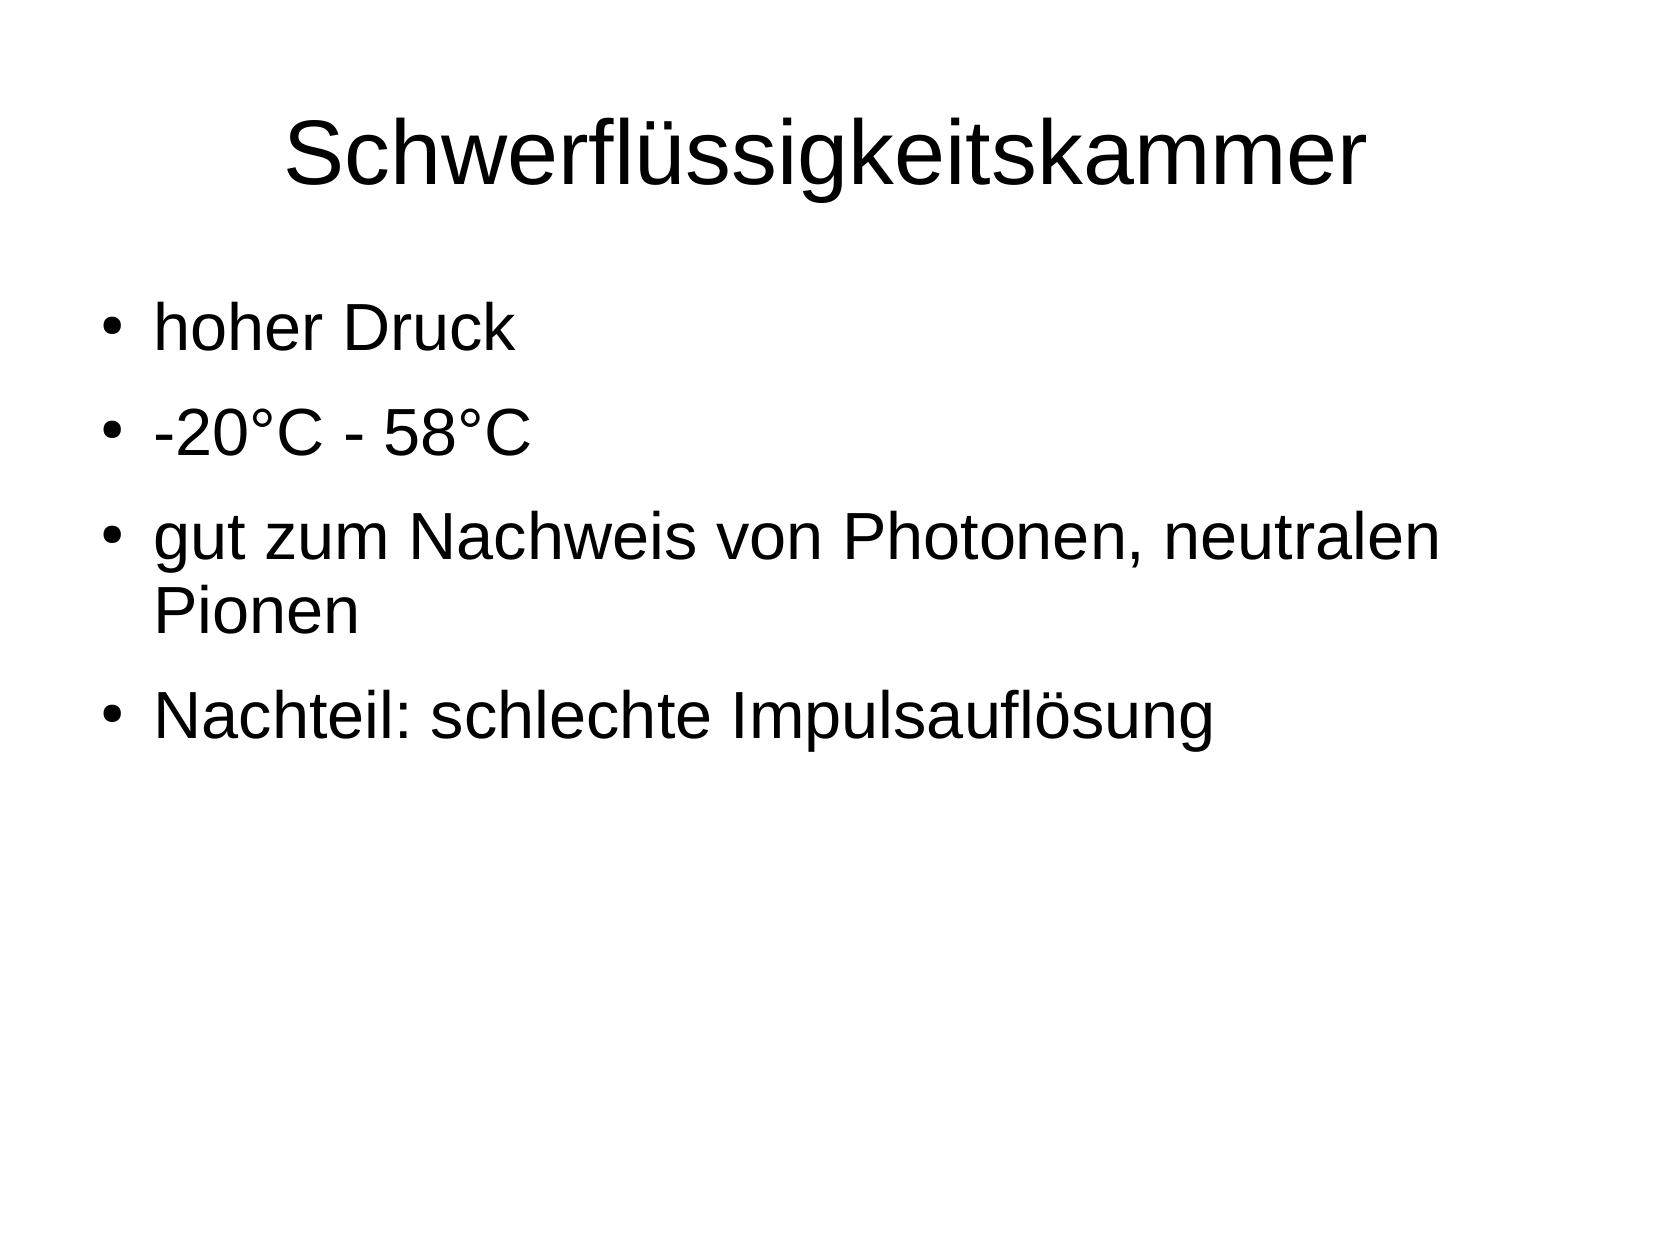

# Schwerflüssigkeitskammer
hoher Druck
-20°C - 58°C
gut zum Nachweis von Photonen, neutralen Pionen
Nachteil: schlechte Impulsauflösung